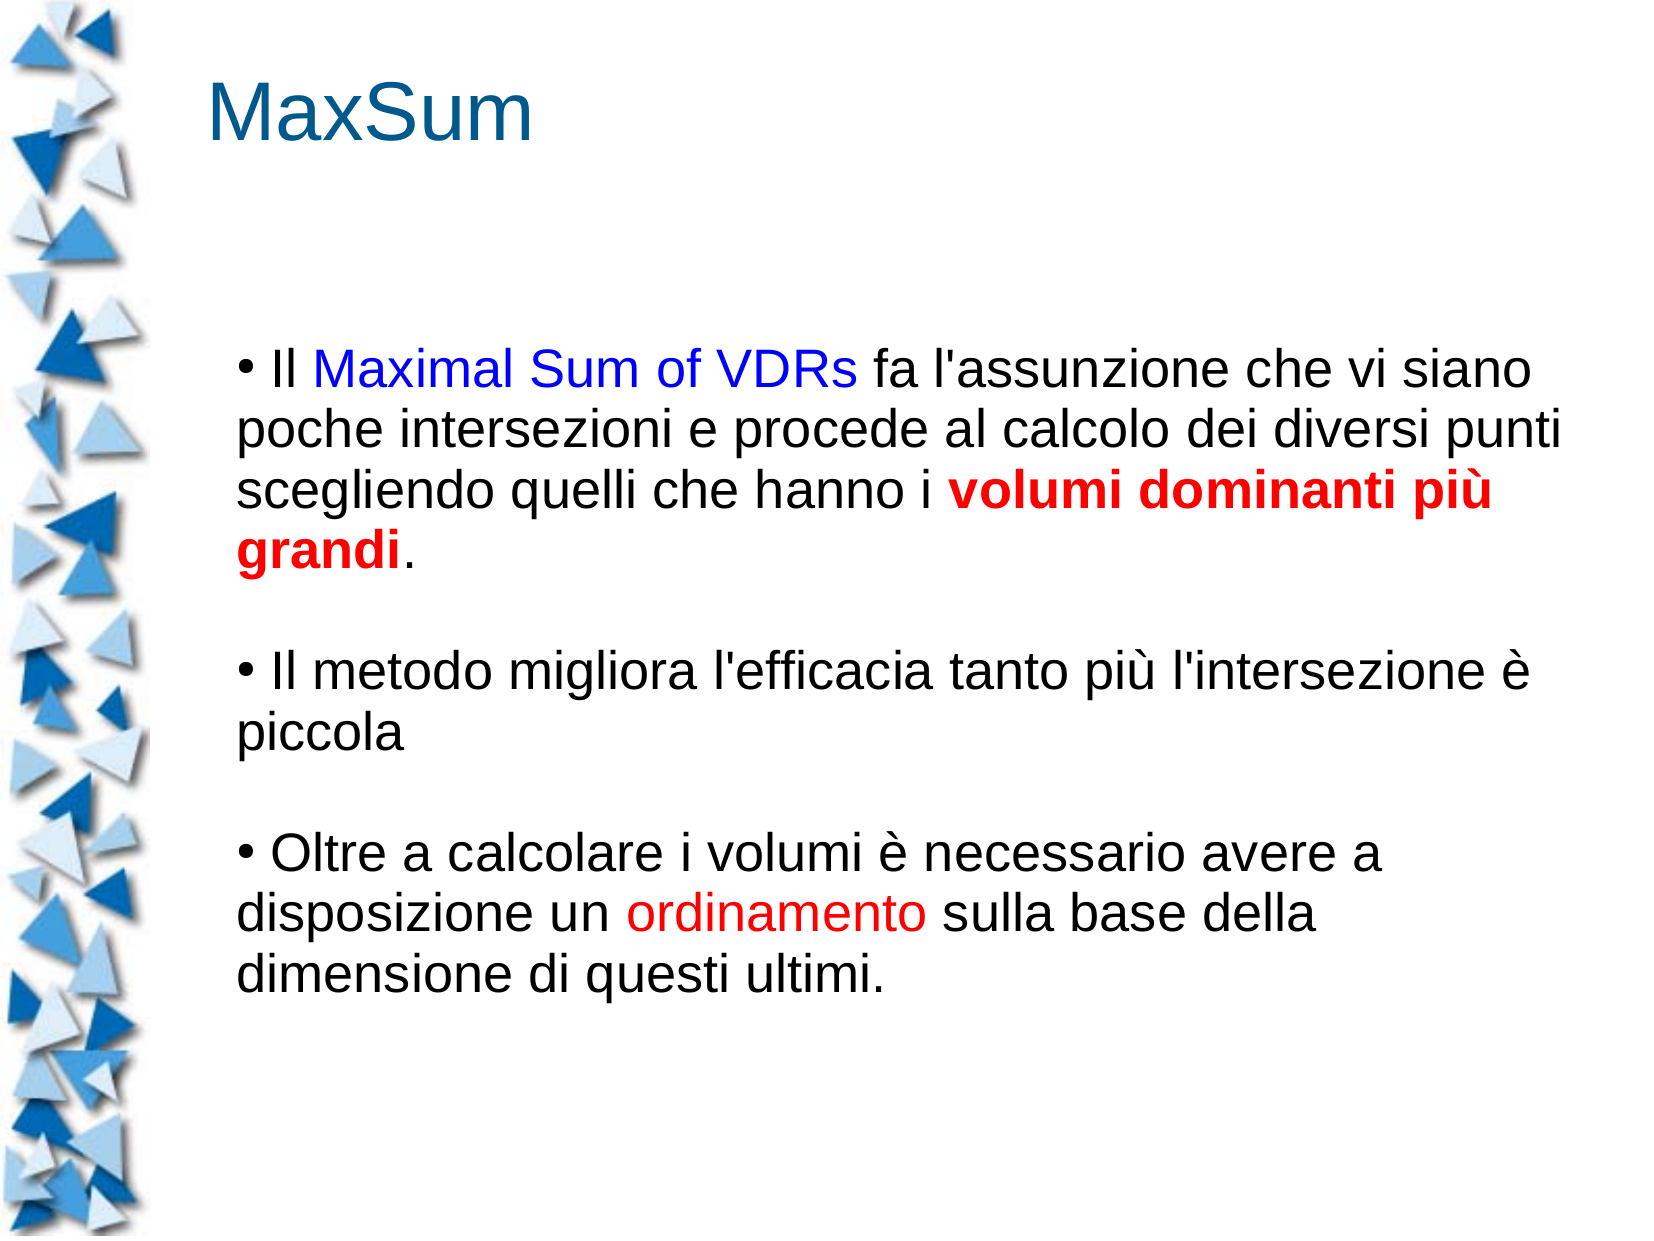

# MaxSum
 Il Maximal Sum of VDRs fa l'assunzione che vi siano poche intersezioni e procede al calcolo dei diversi punti scegliendo quelli che hanno i volumi dominanti più grandi.
 Il metodo migliora l'efficacia tanto più l'intersezione è piccola
 Oltre a calcolare i volumi è necessario avere a disposizione un ordinamento sulla base della dimensione di questi ultimi.